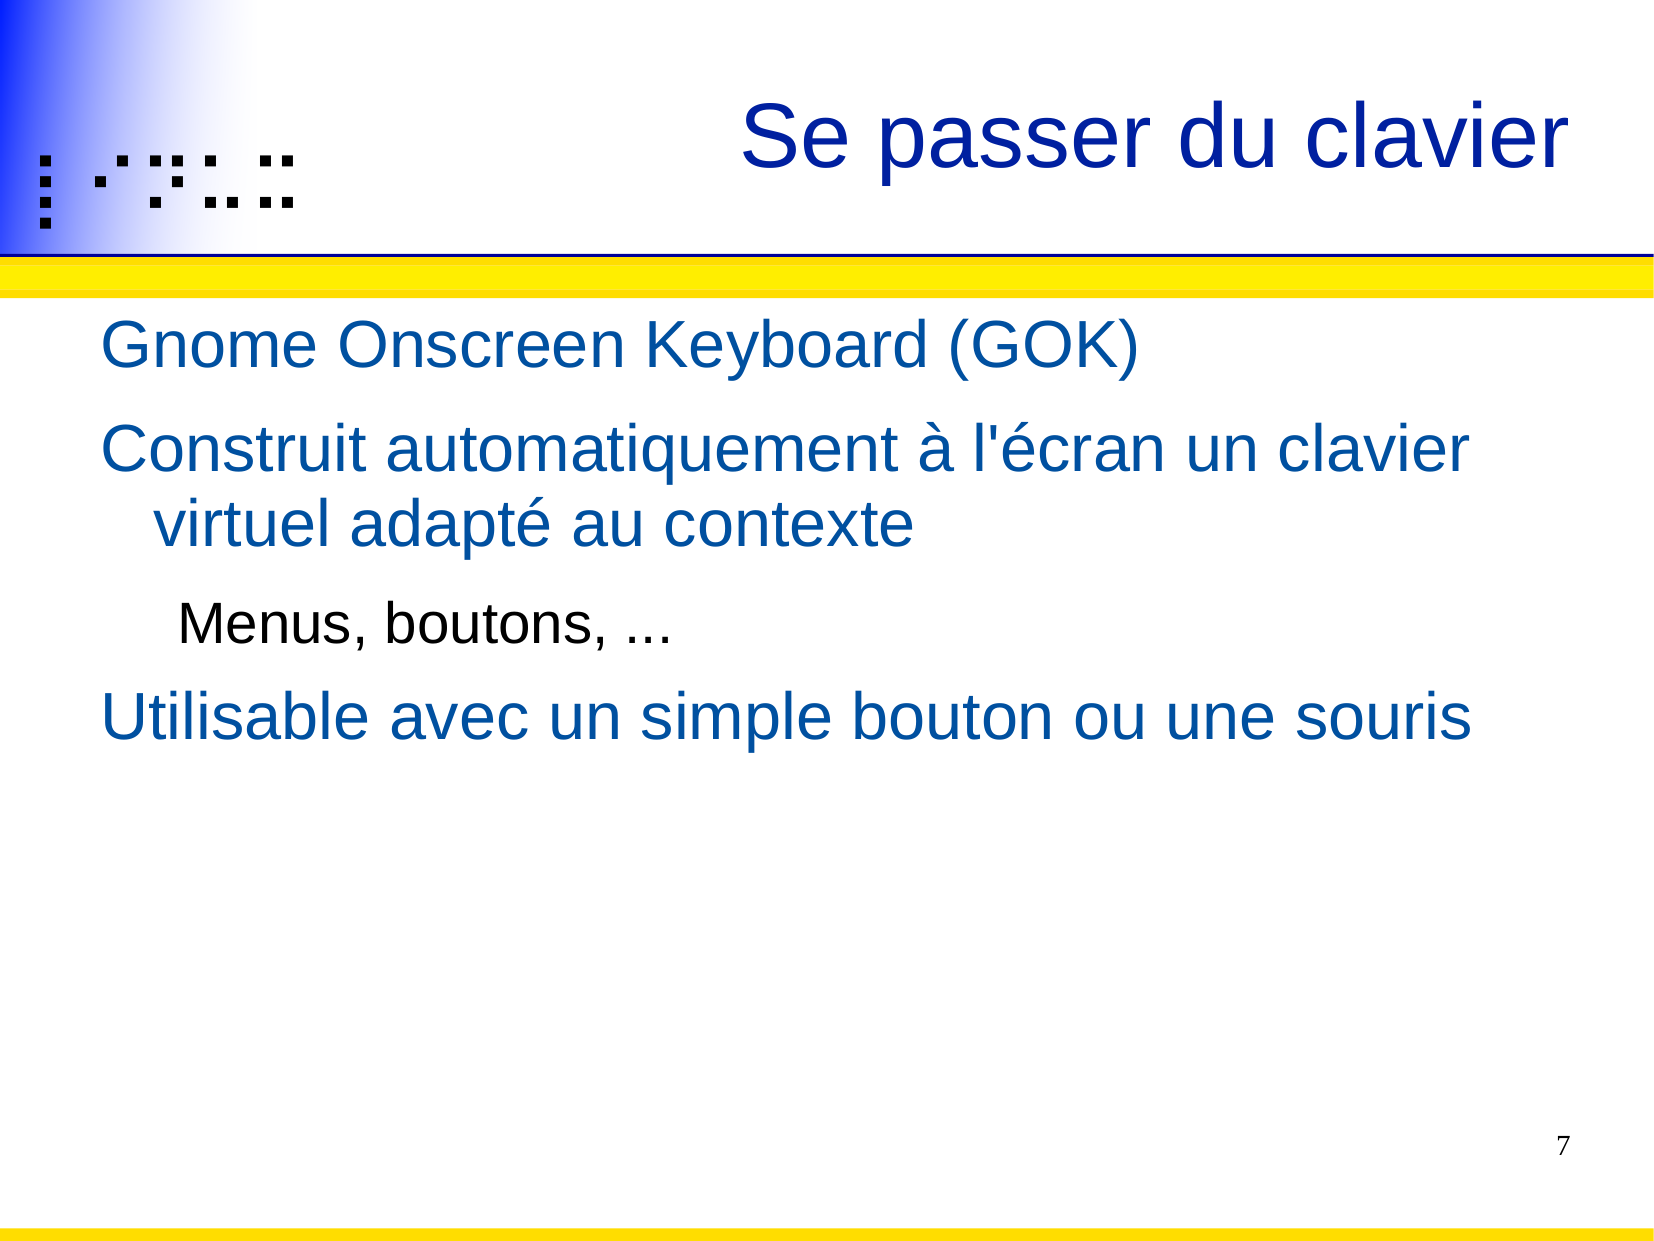

# Se passer du clavier
Gnome Onscreen Keyboard (GOK)
Construit automatiquement à l'écran un clavier virtuel adapté au contexte
Menus, boutons, ...
Utilisable avec un simple bouton ou une souris
7